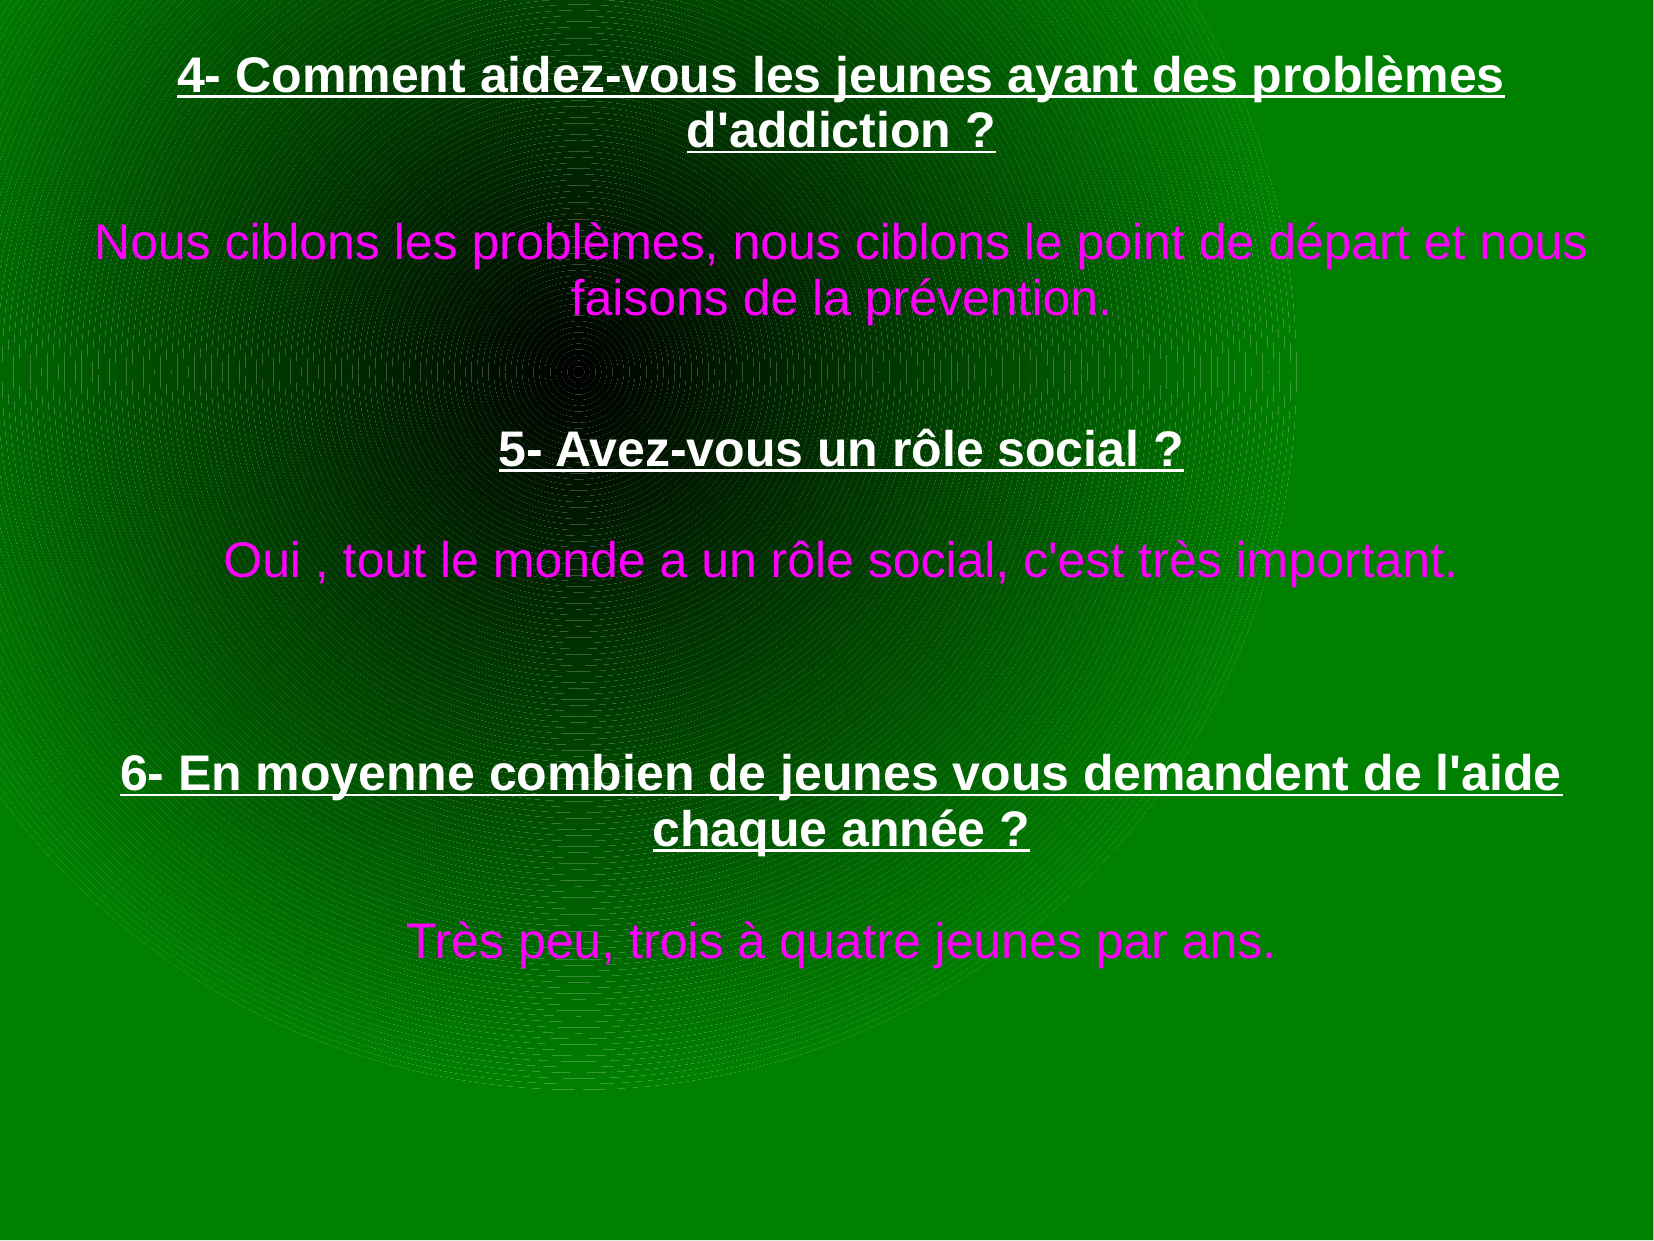

4- Comment aidez-vous les jeunes ayant des problèmes d'addiction ?
Nous ciblons les problèmes, nous ciblons le point de départ et nous faisons de la prévention.
5- Avez-vous un rôle social ?
Oui , tout le monde a un rôle social, c'est très important.
6- En moyenne combien de jeunes vous demandent de l'aide chaque année ?
Très peu, trois à quatre jeunes par ans.